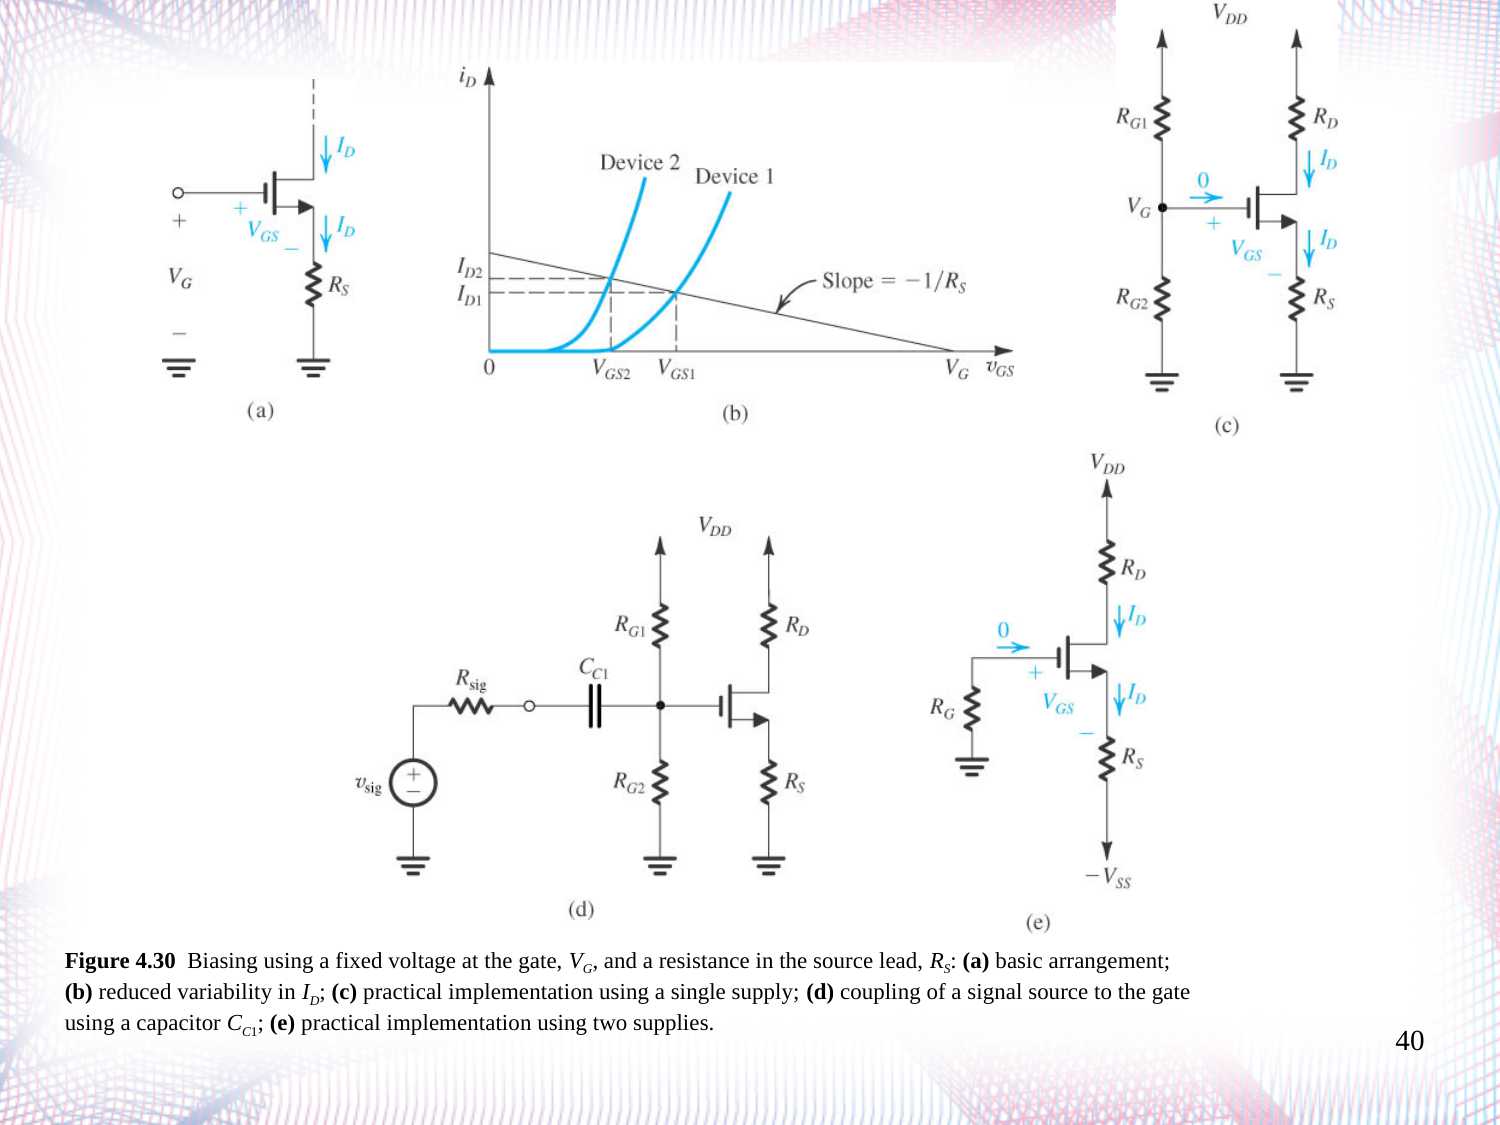

Figure 4.30 Biasing using a fixed voltage at the gate, VG, and a resistance in the source lead, RS: (a) basic arrangement; (b) reduced variability in ID; (c) practical implementation using a single supply; (d) coupling of a signal source to the gate using a capacitor CC1; (e) practical implementation using two supplies.
40